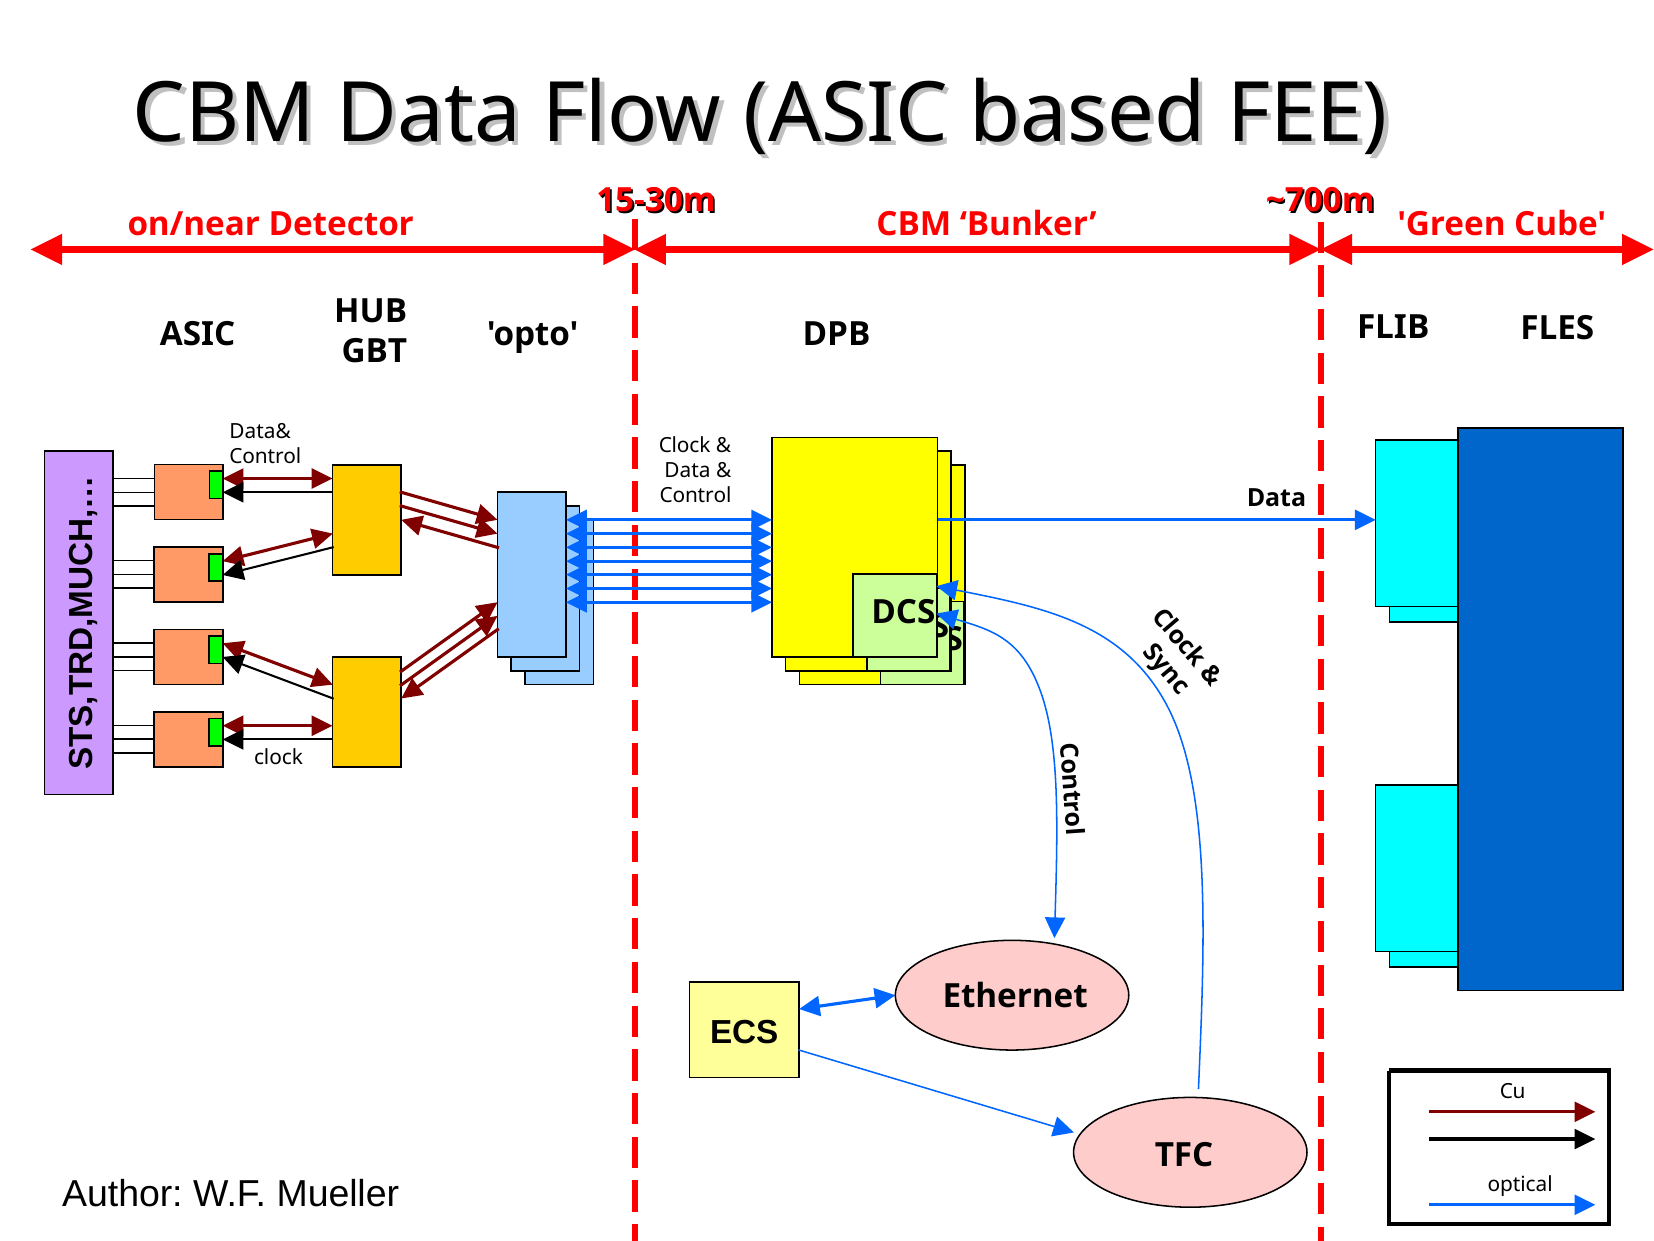

# CBM Data Flow (ASIC based FEE)
15-30m
~700m
on/near Detector
CBM ‘Bunker’
'Green Cube'
HUB
GBT
FLIB
FLES
DPB
ASIC
'opto'
Data&
Control
Clock &
Data &
Control
DCS
DCS
DCS
Data
STS,TRD,MUCH,…
Clock &
 Sync
clock
Control
Ethernet
ECS
Cu
optical
TFC
Author: W.F. Mueller